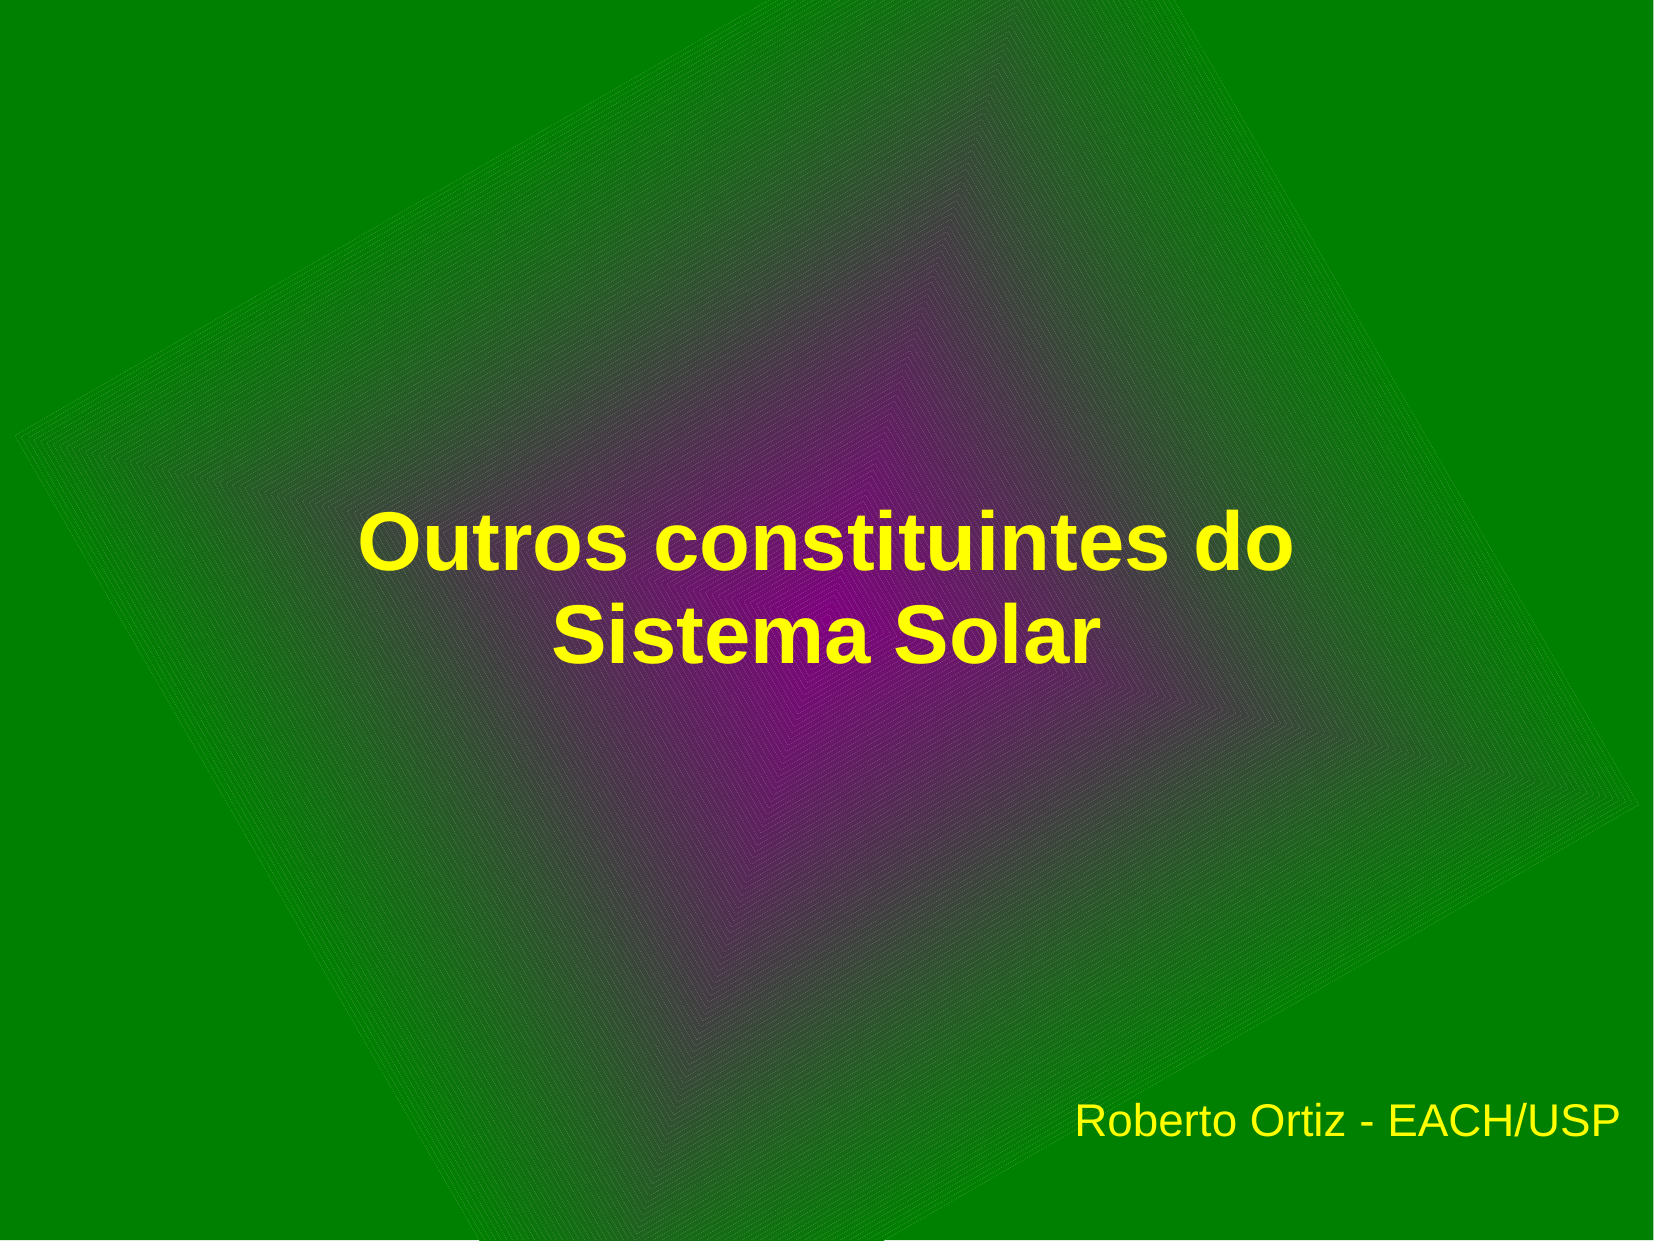

#
Outros constituintes do
Sistema Solar
Roberto Ortiz - EACH/USP